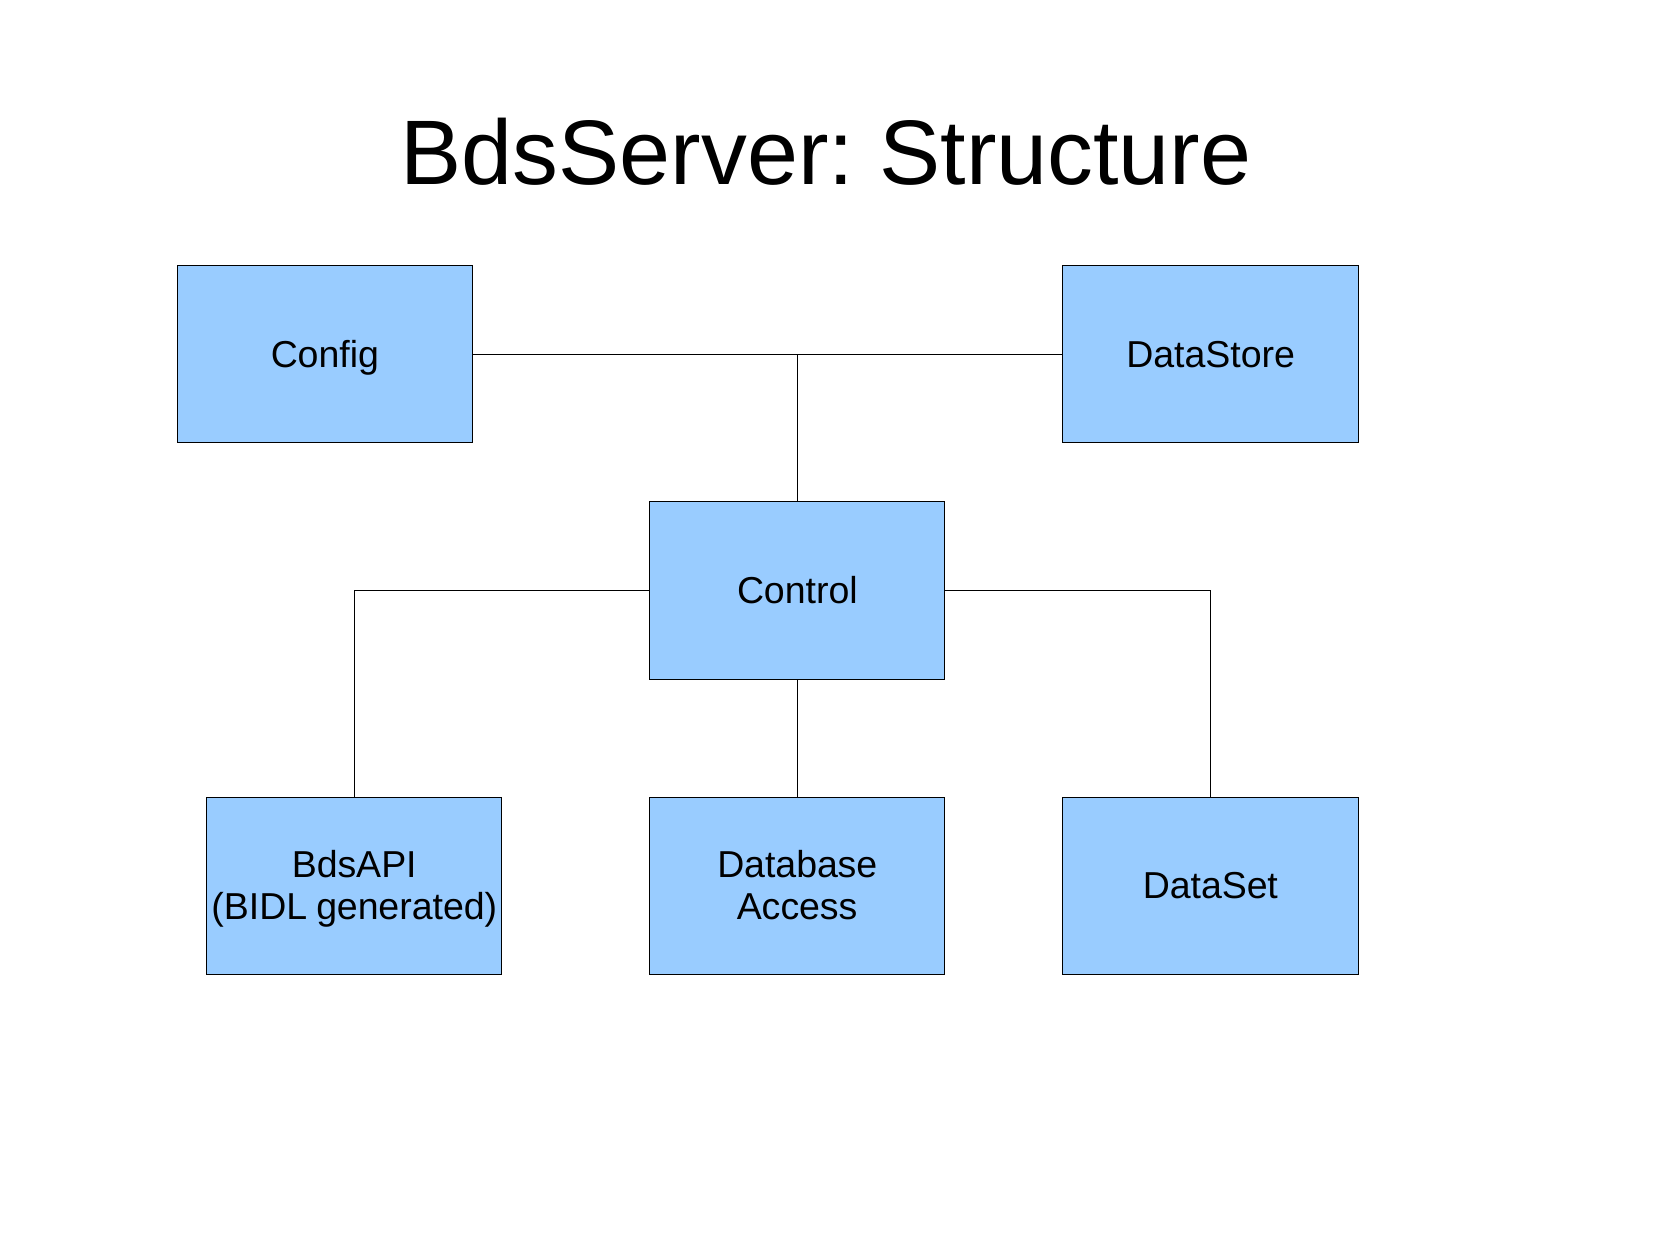

# BdsServer: Structure
Config
DataStore
Control
BdsAPI
(BIDL generated)
Database
Access
DataSet